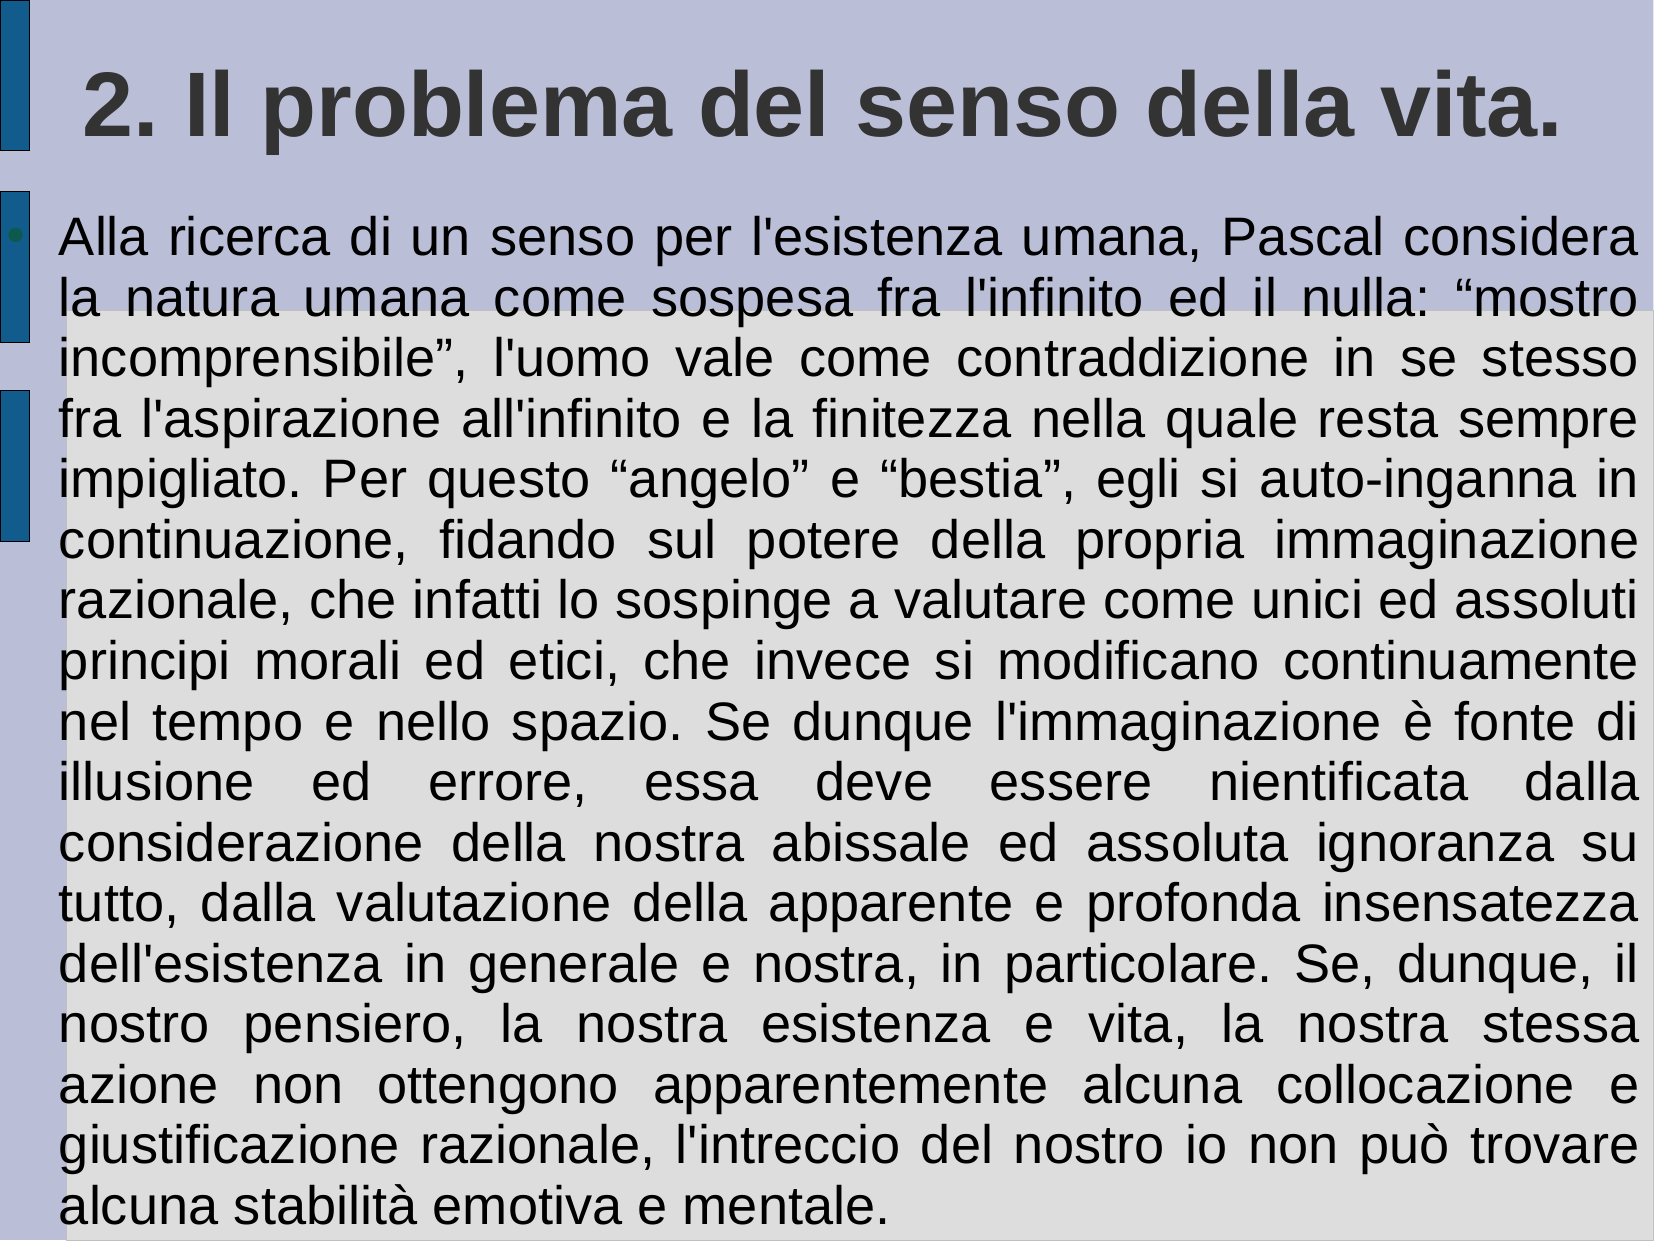

# 2. Il problema del senso della vita.
Alla ricerca di un senso per l'esistenza umana, Pascal considera la natura umana come sospesa fra l'infinito ed il nulla: “mostro incomprensibile”, l'uomo vale come contraddizione in se stesso fra l'aspirazione all'infinito e la finitezza nella quale resta sempre impigliato. Per questo “angelo” e “bestia”, egli si auto-inganna in continuazione, fidando sul potere della propria immaginazione razionale, che infatti lo sospinge a valutare come unici ed assoluti principi morali ed etici, che invece si modificano continuamente nel tempo e nello spazio. Se dunque l'immaginazione è fonte di illusione ed errore, essa deve essere nientificata dalla considerazione della nostra abissale ed assoluta ignoranza su tutto, dalla valutazione della apparente e profonda insensatezza dell'esistenza in generale e nostra, in particolare. Se, dunque, il nostro pensiero, la nostra esistenza e vita, la nostra stessa azione non ottengono apparentemente alcuna collocazione e giustificazione razionale, l'intreccio del nostro io non può trovare alcuna stabilità emotiva e mentale.